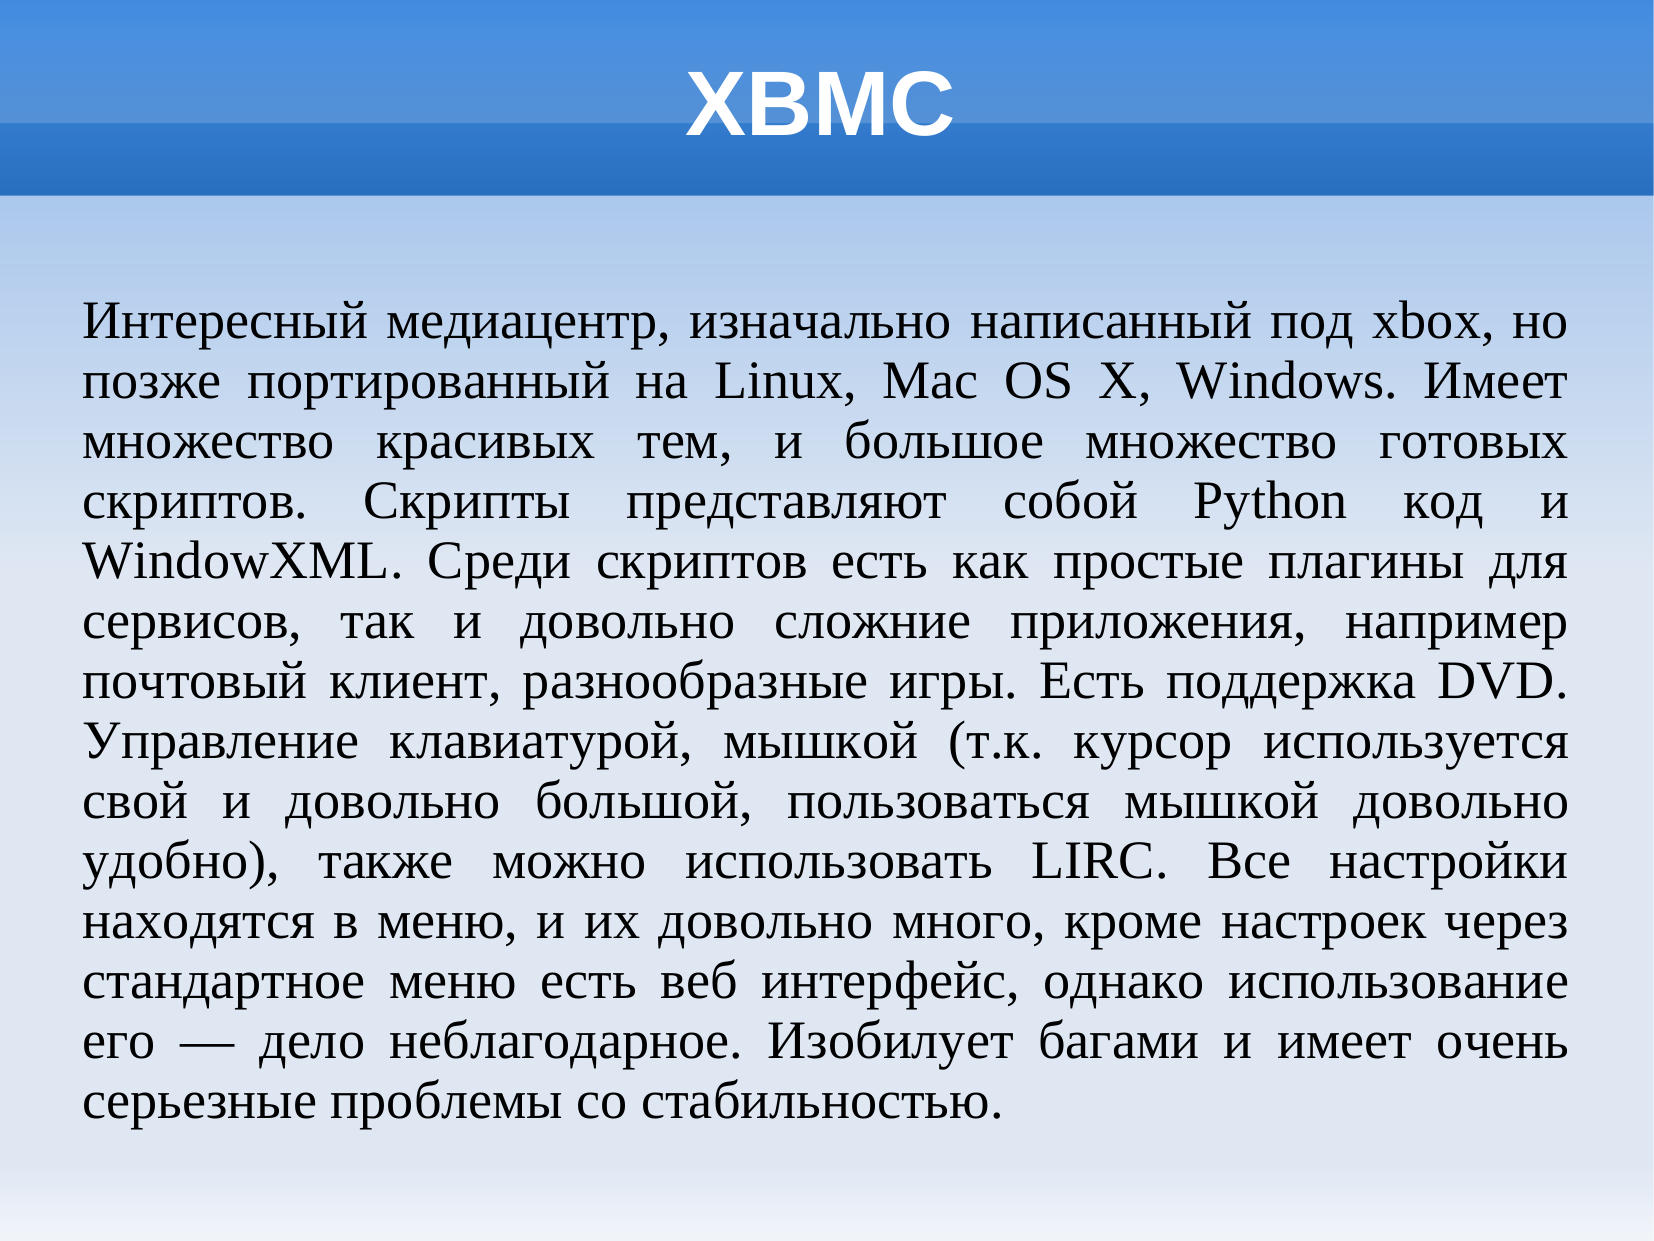

# XBMC
Интересный медиацентр, изначально написанный под xbox, но позже портированный на Linux, Mac OS X, Windows. Имеет множество красивых тем, и большое множество готовых скриптов. Скрипты представляют собой Python код и WindowXML. Среди скриптов есть как простые плагины для сервисов, так и довольно сложние приложения, например почтовый клиент, разнообразные игры. Есть поддержка DVD. Управление клавиатурой, мышкой (т.к. курсор используется свой и довольно большой, пользоваться мышкой довольно удобно), также можно использовать LIRC. Все настройки находятся в меню, и их довольно много, кроме настроек через стандартное меню есть веб интерфейс, однако использование его ― дело неблагодарное. Изобилует багами и имеет очень серьезные проблемы со стабильностью.